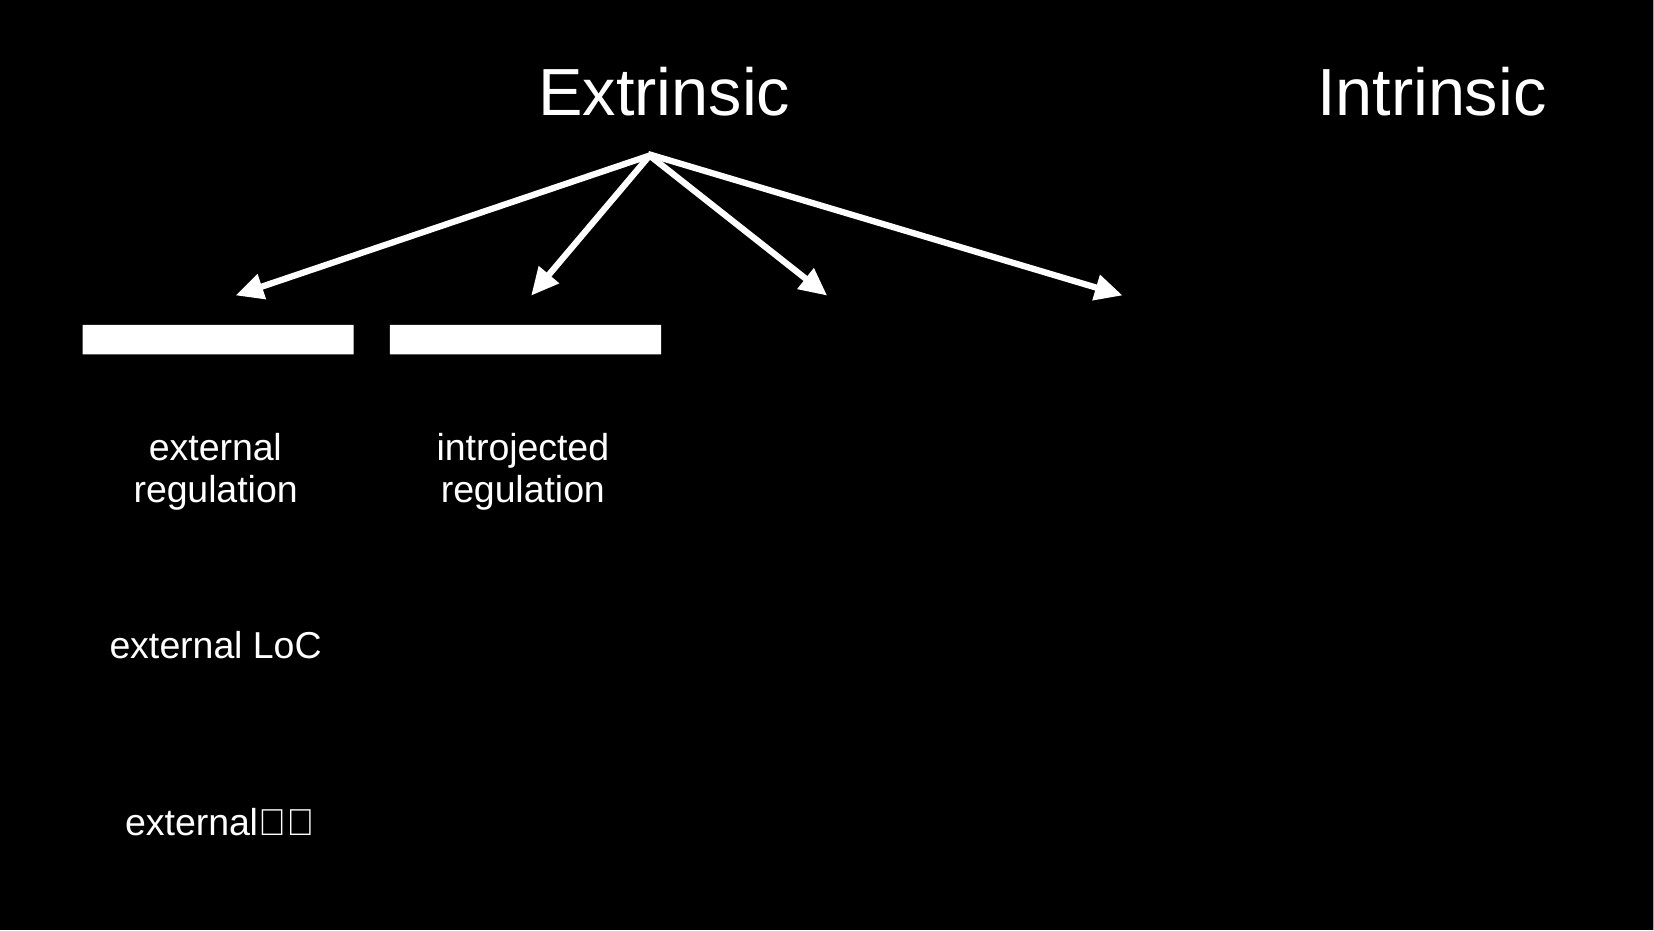

Extrinsic
# Intrinsic
external regulation
introjected regulation
external LoC
external🥕🏒